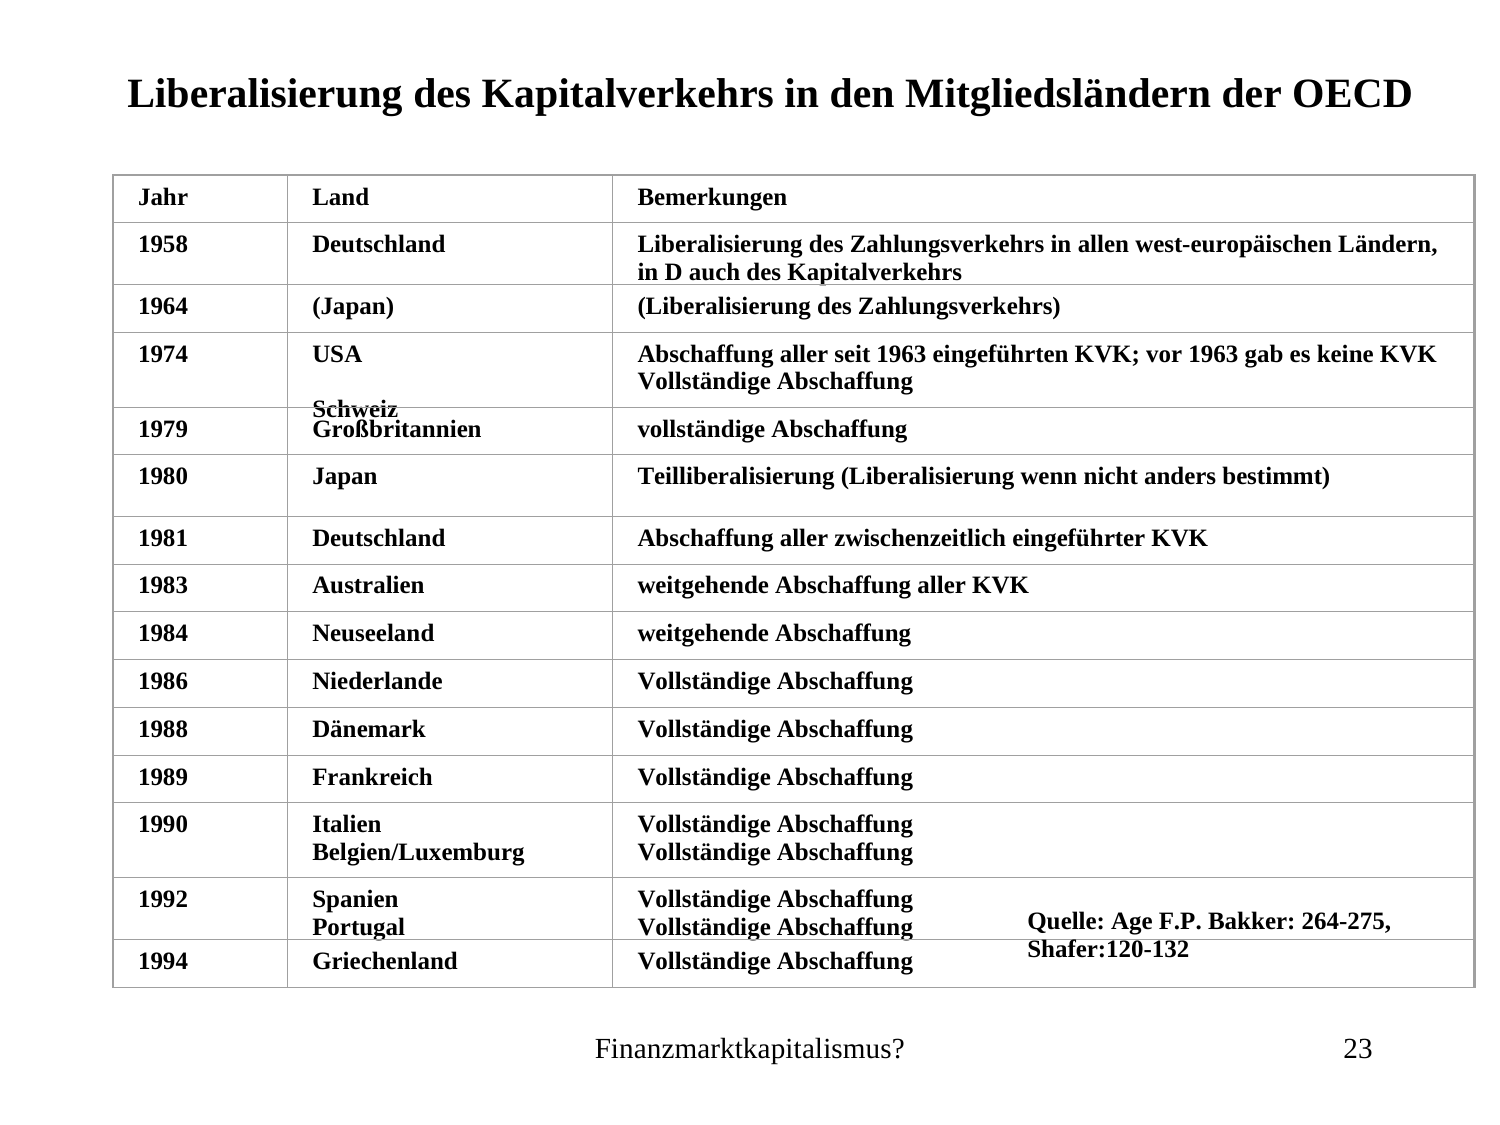

Liberalisierung des Kapitalverkehrs in den Mitgliedsländern der OECD
Jahr
Land
Bemerkungen
1958
Deutschland
Liberalisierung des Zahlungsverkehrs in allen west-europäischen Ländern, in D auch des Kapitalverkehrs
1964
(Japan)
(Liberalisierung des Zahlungsverkehrs)
1974
USA
Schweiz
Abschaffung aller seit 1963 eingeführten KVK; vor 1963 gab es keine KVK
Vollständige Abschaffung
1979
Großbritannien
vollständige Abschaffung
1980
Japan
Teilliberalisierung (Liberalisierung wenn nicht anders bestimmt)
1981
Deutschland
Abschaffung aller zwischenzeitlich eingeführter KVK
1983
Australien
weitgehende Abschaffung aller KVK
1984
Neuseeland
weitgehende Abschaffung
1986
Niederlande
Vollständige Abschaffung
1988
Dänemark
Vollständige Abschaffung
1989
Frankreich
Vollständige Abschaffung
1990
Italien
Belgien/Luxemburg
Vollständige Abschaffung
Vollständige Abschaffung
1992
Spanien
Portugal
Vollständige Abschaffung
Vollständige Abschaffung
1994
Griechenland
Vollständige Abschaffung
Quelle: Age F.P. Bakker: 264-275, Shafer:120-132
Finanzmarktkapitalismus?
23